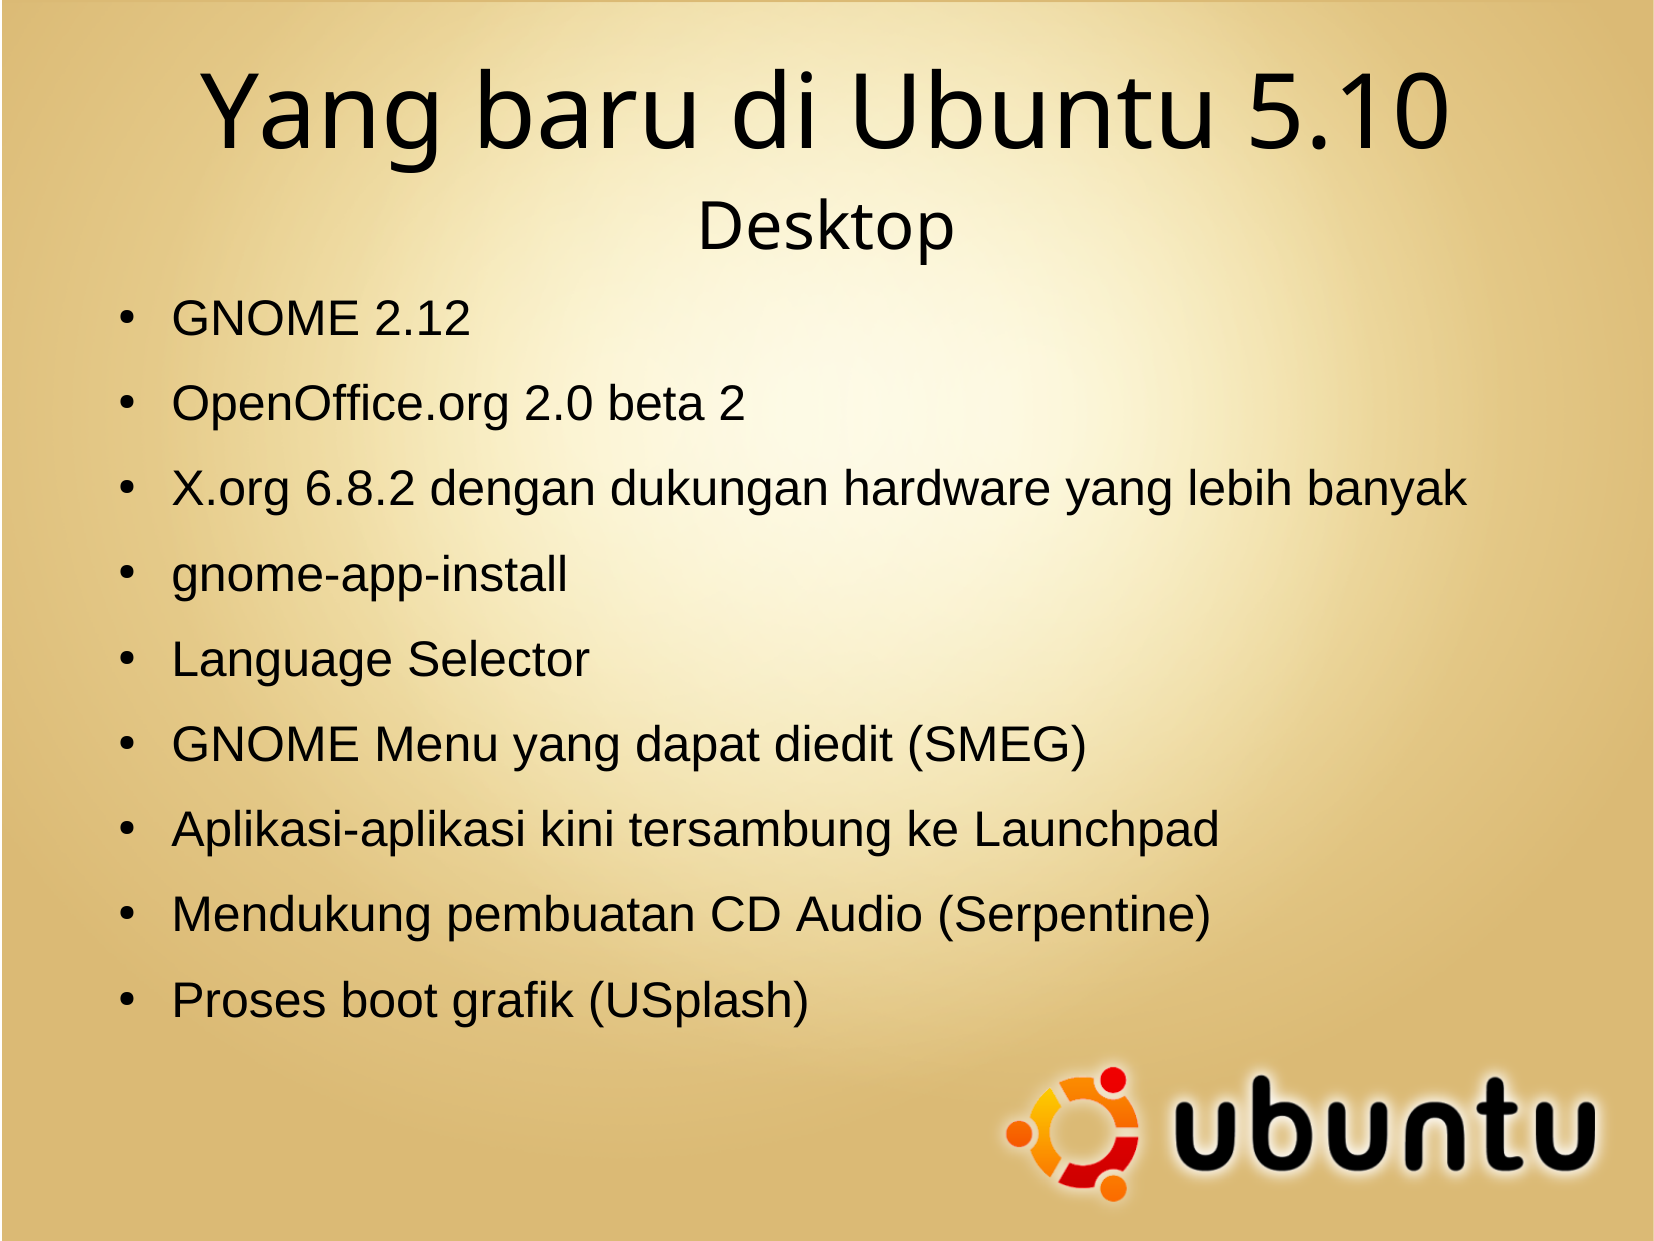

# Yang baru di Ubuntu 5.10 Desktop
GNOME 2.12
OpenOffice.org 2.0 beta 2
X.org 6.8.2 dengan dukungan hardware yang lebih banyak
gnome-app-install
Language Selector
GNOME Menu yang dapat diedit (SMEG)
Aplikasi-aplikasi kini tersambung ke Launchpad
Mendukung pembuatan CD Audio (Serpentine)
Proses boot grafik (USplash)